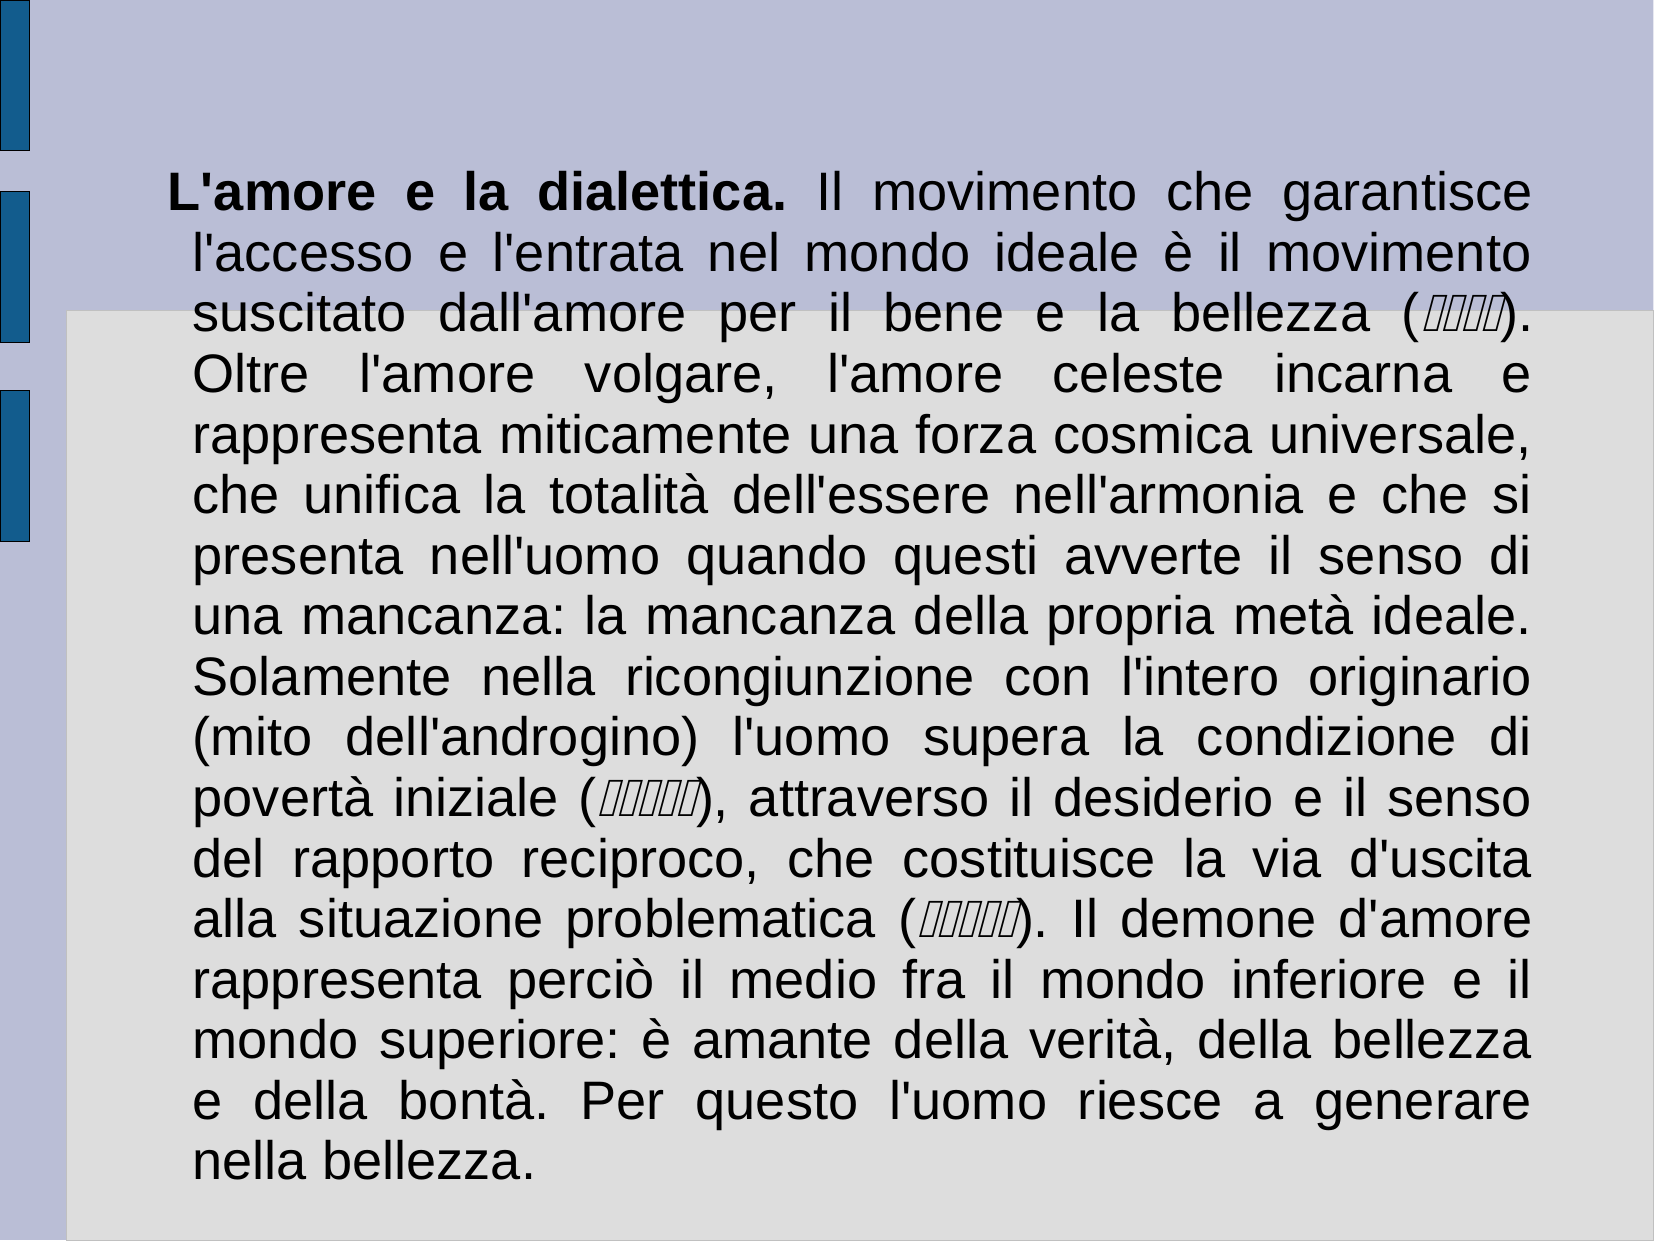

#
 L'amore e la dialettica. Il movimento che garantisce l'accesso e l'entrata nel mondo ideale è il movimento suscitato dall'amore per il bene e la bellezza (). Oltre l'amore volgare, l'amore celeste incarna e rappresenta miticamente una forza cosmica universale, che unifica la totalità dell'essere nell'armonia e che si presenta nell'uomo quando questi avverte il senso di una mancanza: la mancanza della propria metà ideale. Solamente nella ricongiunzione con l'intero originario (mito dell'androgino) l'uomo supera la condizione di povertà iniziale (), attraverso il desiderio e il senso del rapporto reciproco, che costituisce la via d'uscita alla situazione problematica (). Il demone d'amore rappresenta perciò il medio fra il mondo inferiore e il mondo superiore: è amante della verità, della bellezza e della bontà. Per questo l'uomo riesce a generare nella bellezza.